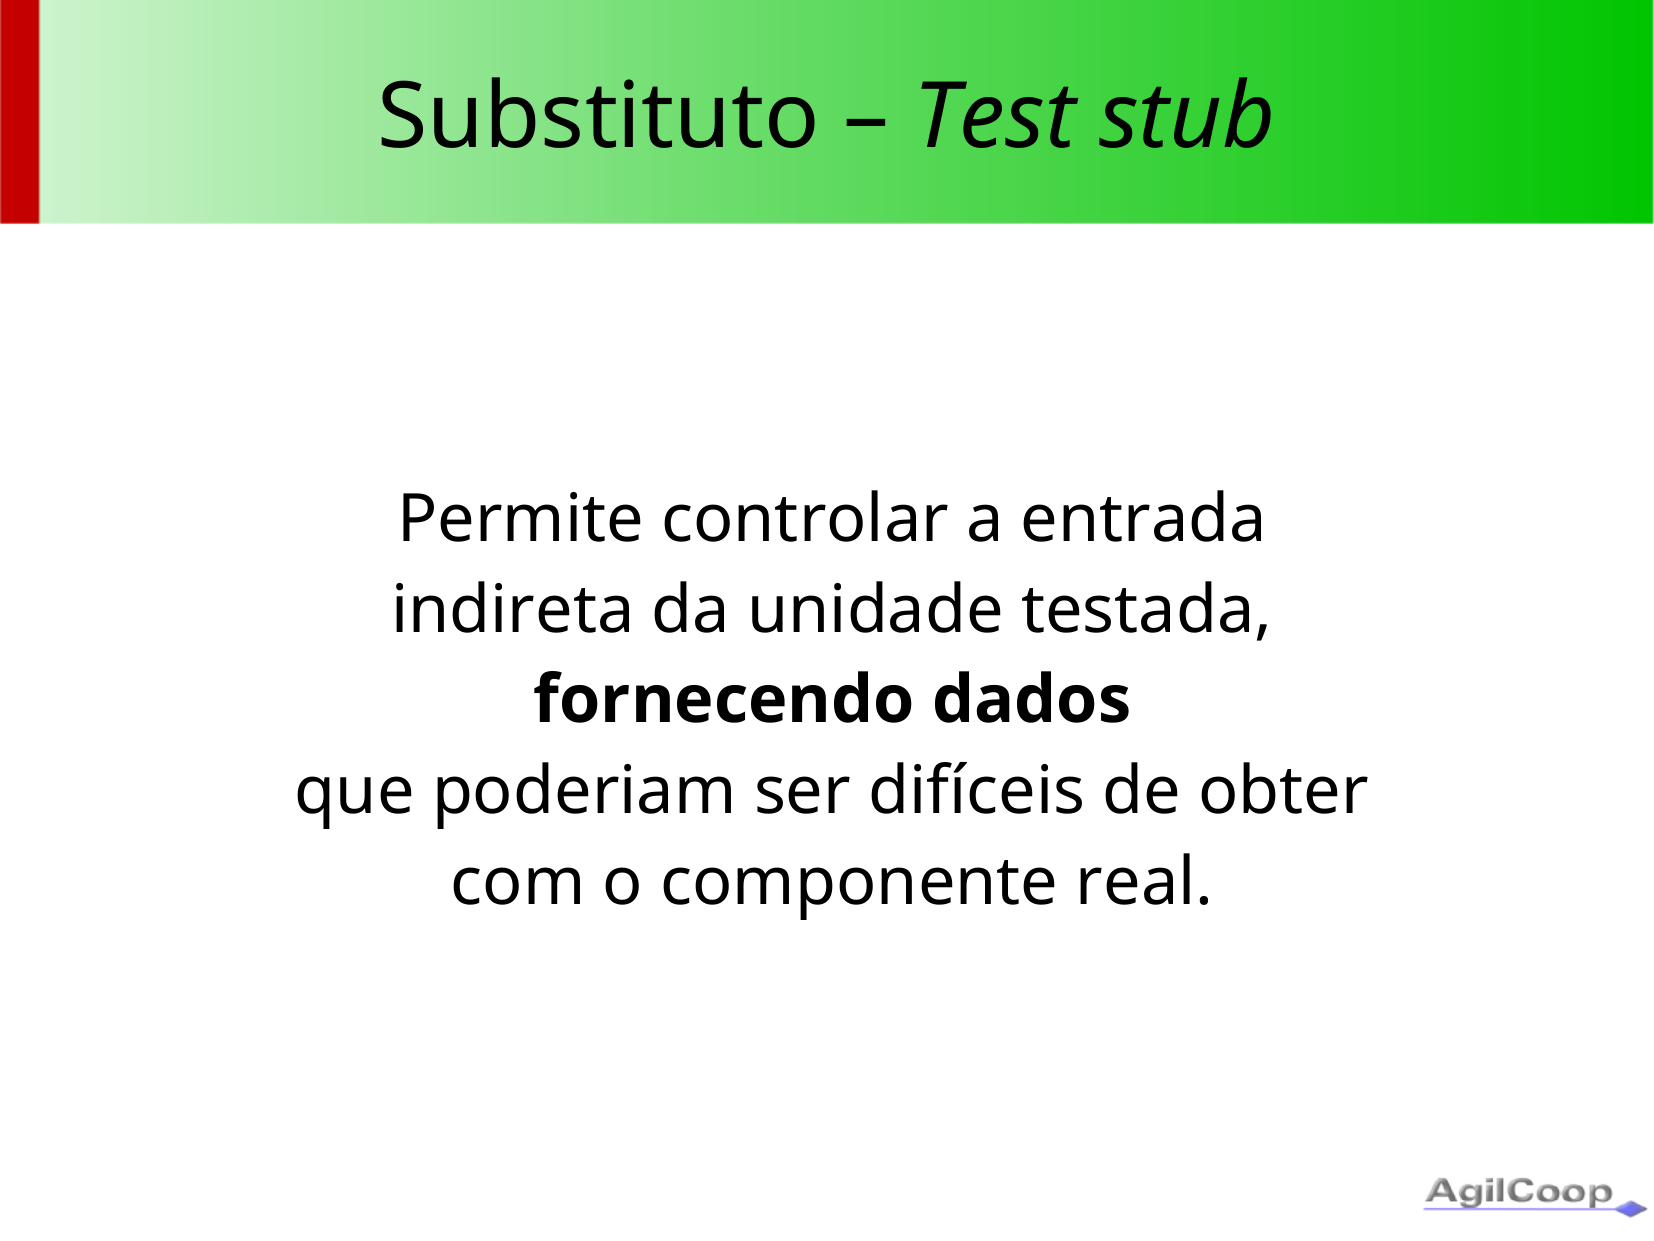

# Substituto – Test stub
Permite controlar a entrada
indireta da unidade testada,
fornecendo dados
que poderiam ser difíceis de obter
com o componente real.